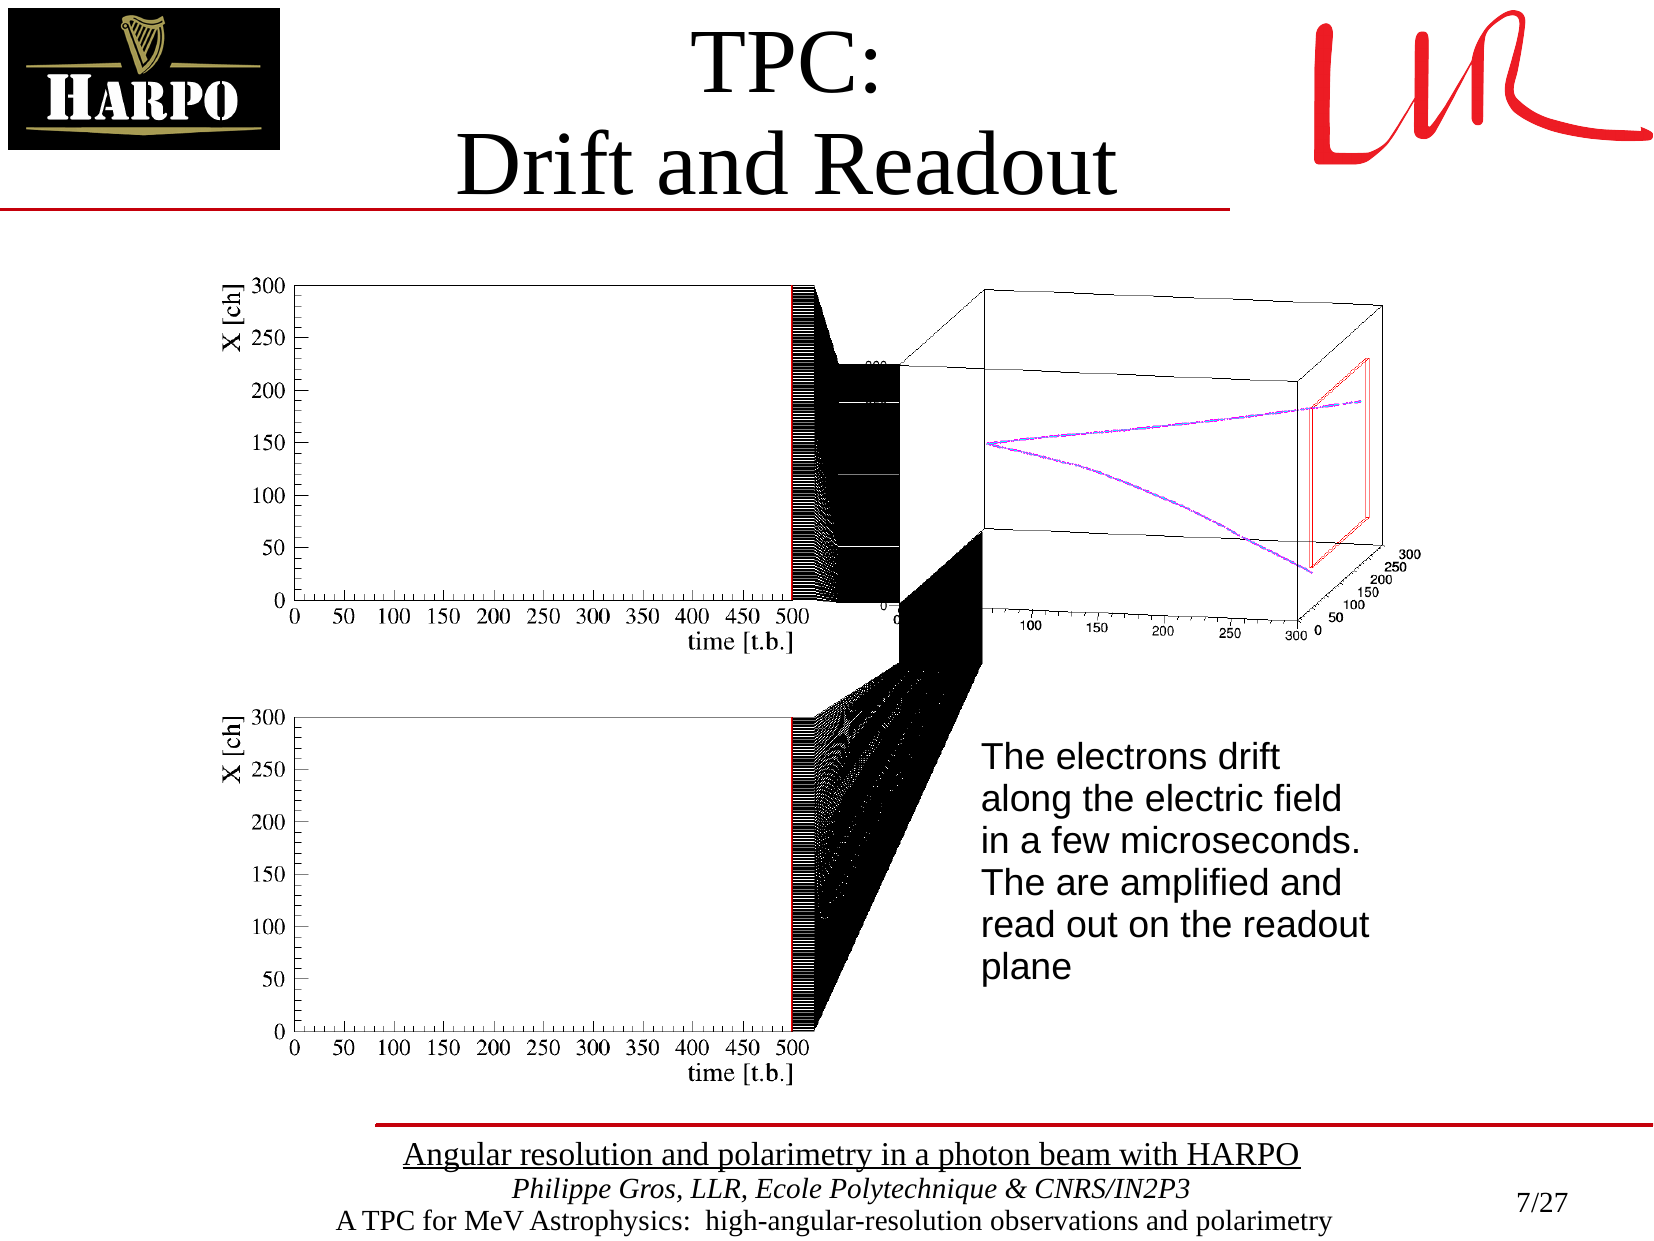

# TPC: Drift and Readout
The electrons drift along the electric field in a few microseconds.
The are amplified and read out on the readout plane
7